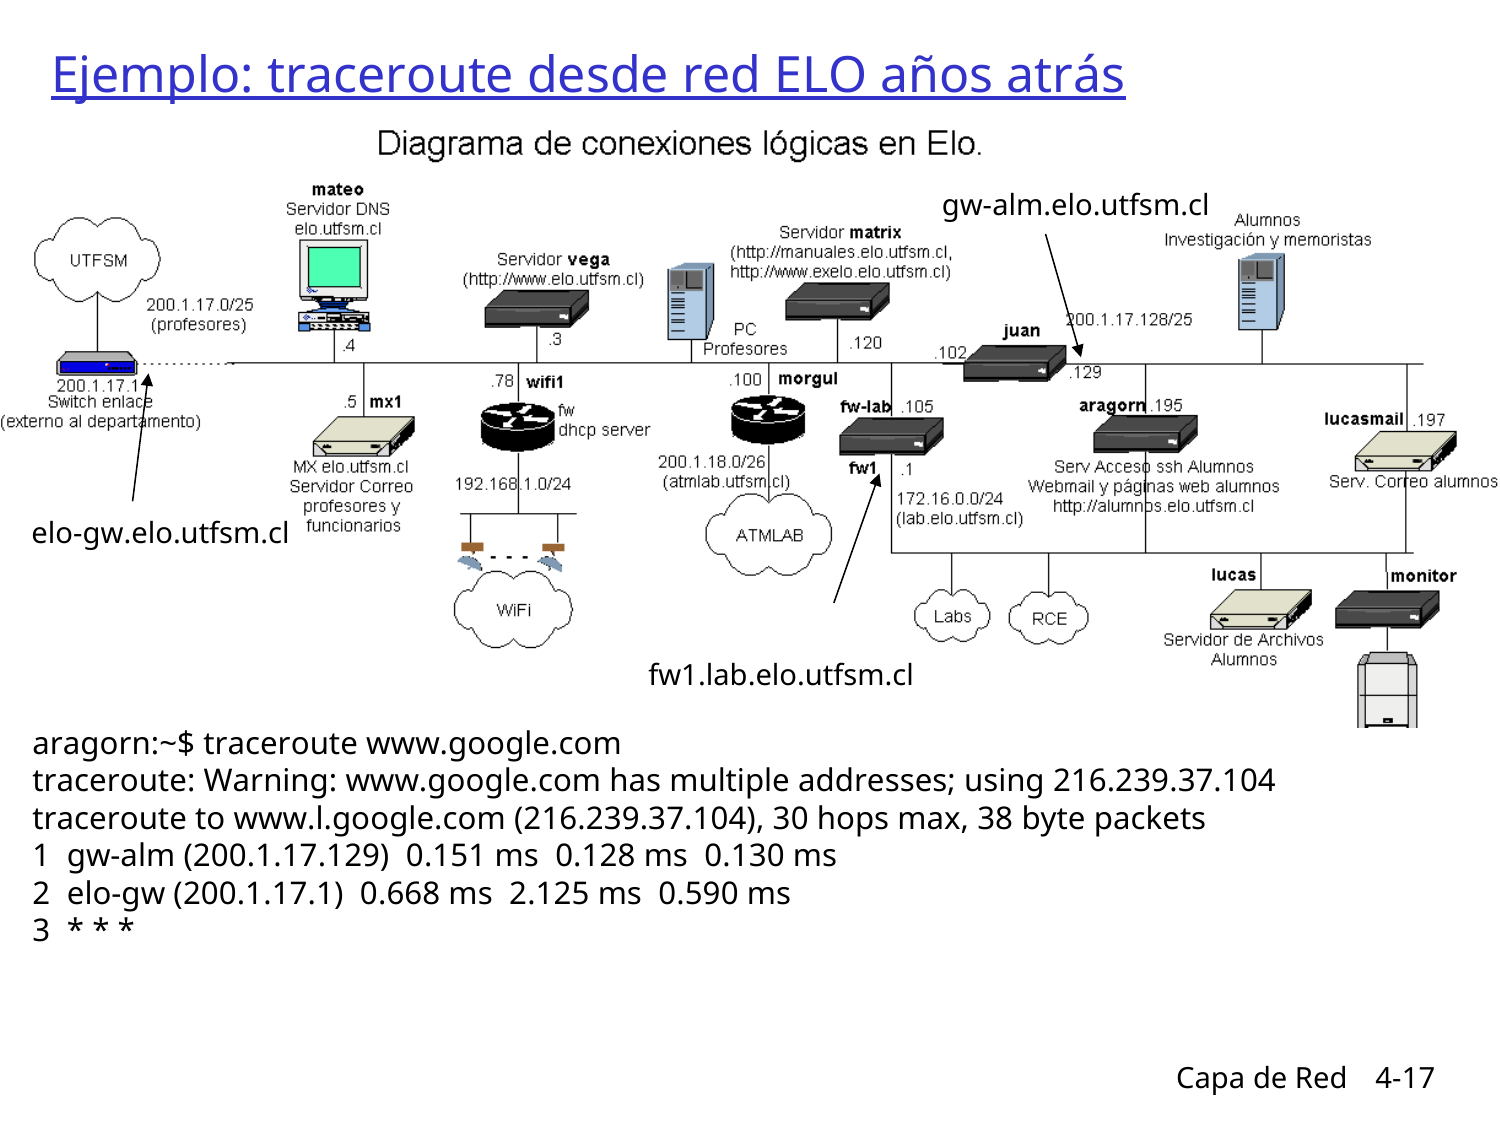

# Ejemplo: traceroute desde red ELO años atrás
gw-alm.elo.utfsm.cl
elo-gw.elo.utfsm.cl
fw1.lab.elo.utfsm.cl
aragorn:~$ traceroute www.google.com
traceroute: Warning: www.google.com has multiple addresses; using 216.239.37.104
traceroute to www.l.google.com (216.239.37.104), 30 hops max, 38 byte packets
1 gw-alm (200.1.17.129) 0.151 ms 0.128 ms 0.130 ms
2 elo-gw (200.1.17.1) 0.668 ms 2.125 ms 0.590 ms
3 * * *
17